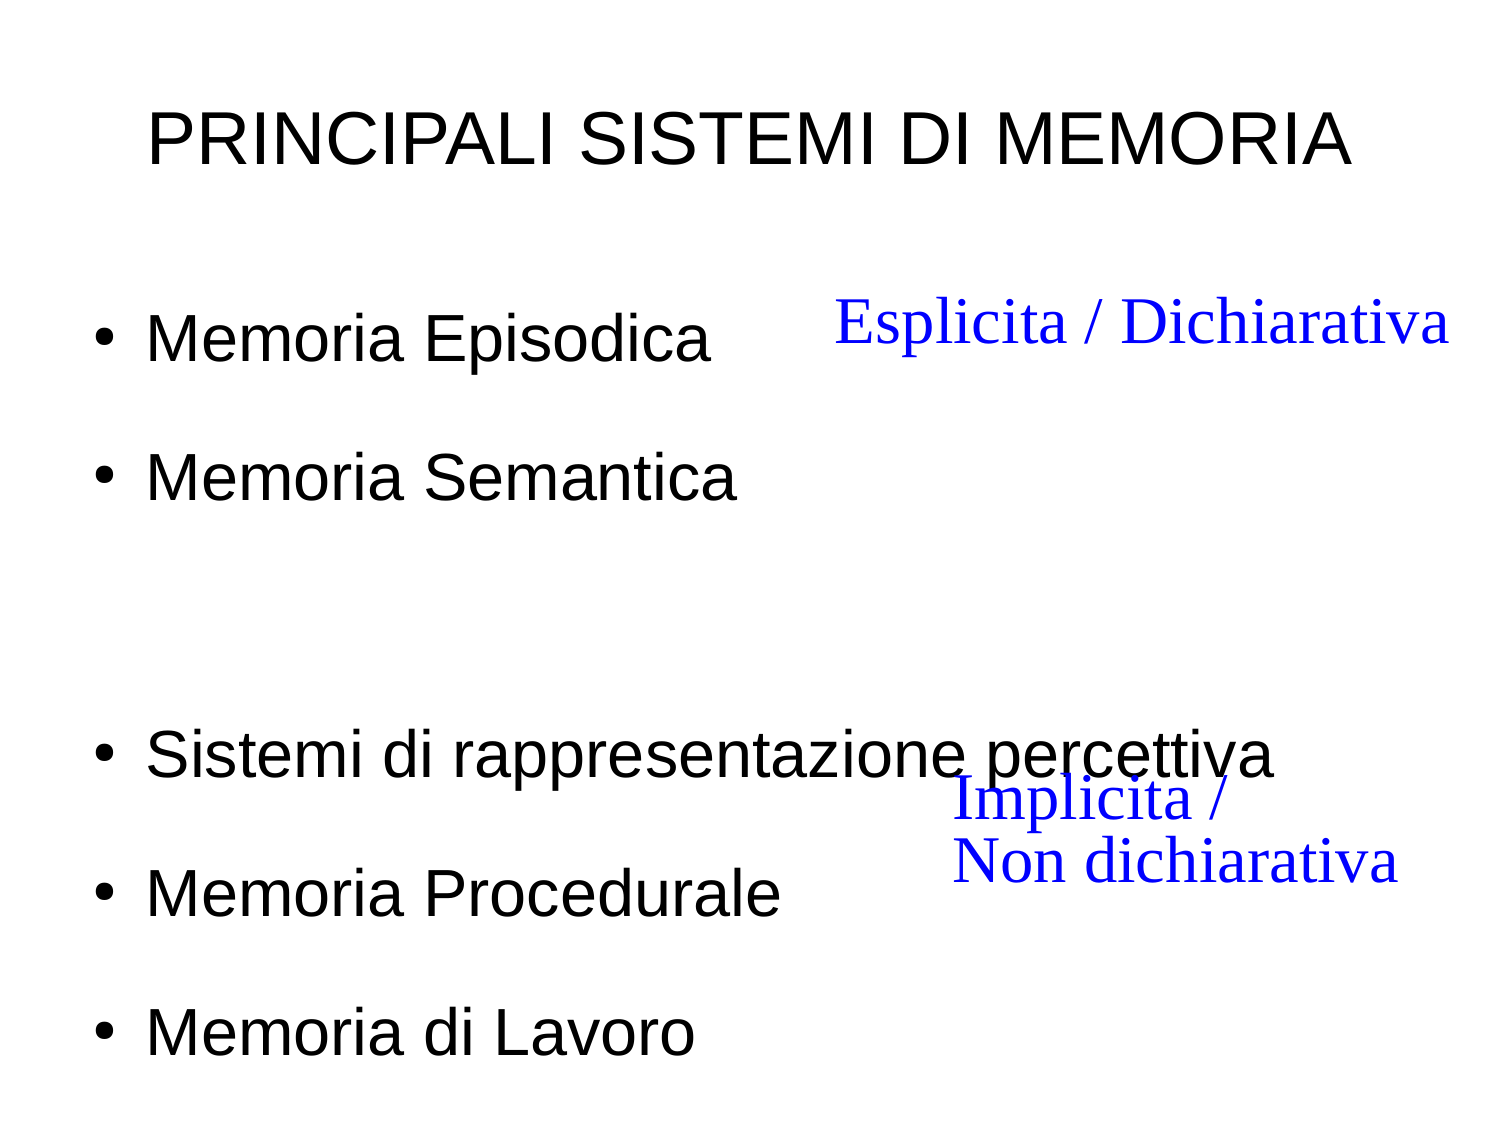

# PRINCIPALI SISTEMI DI MEMORIA
Memoria Episodica
Memoria Semantica
Sistemi di rappresentazione percettiva
Memoria Procedurale
Memoria di Lavoro
 Esplicita / Dichiarativa
 (L.R.Squire, 1992)
Implicita /
Non dichiarativa